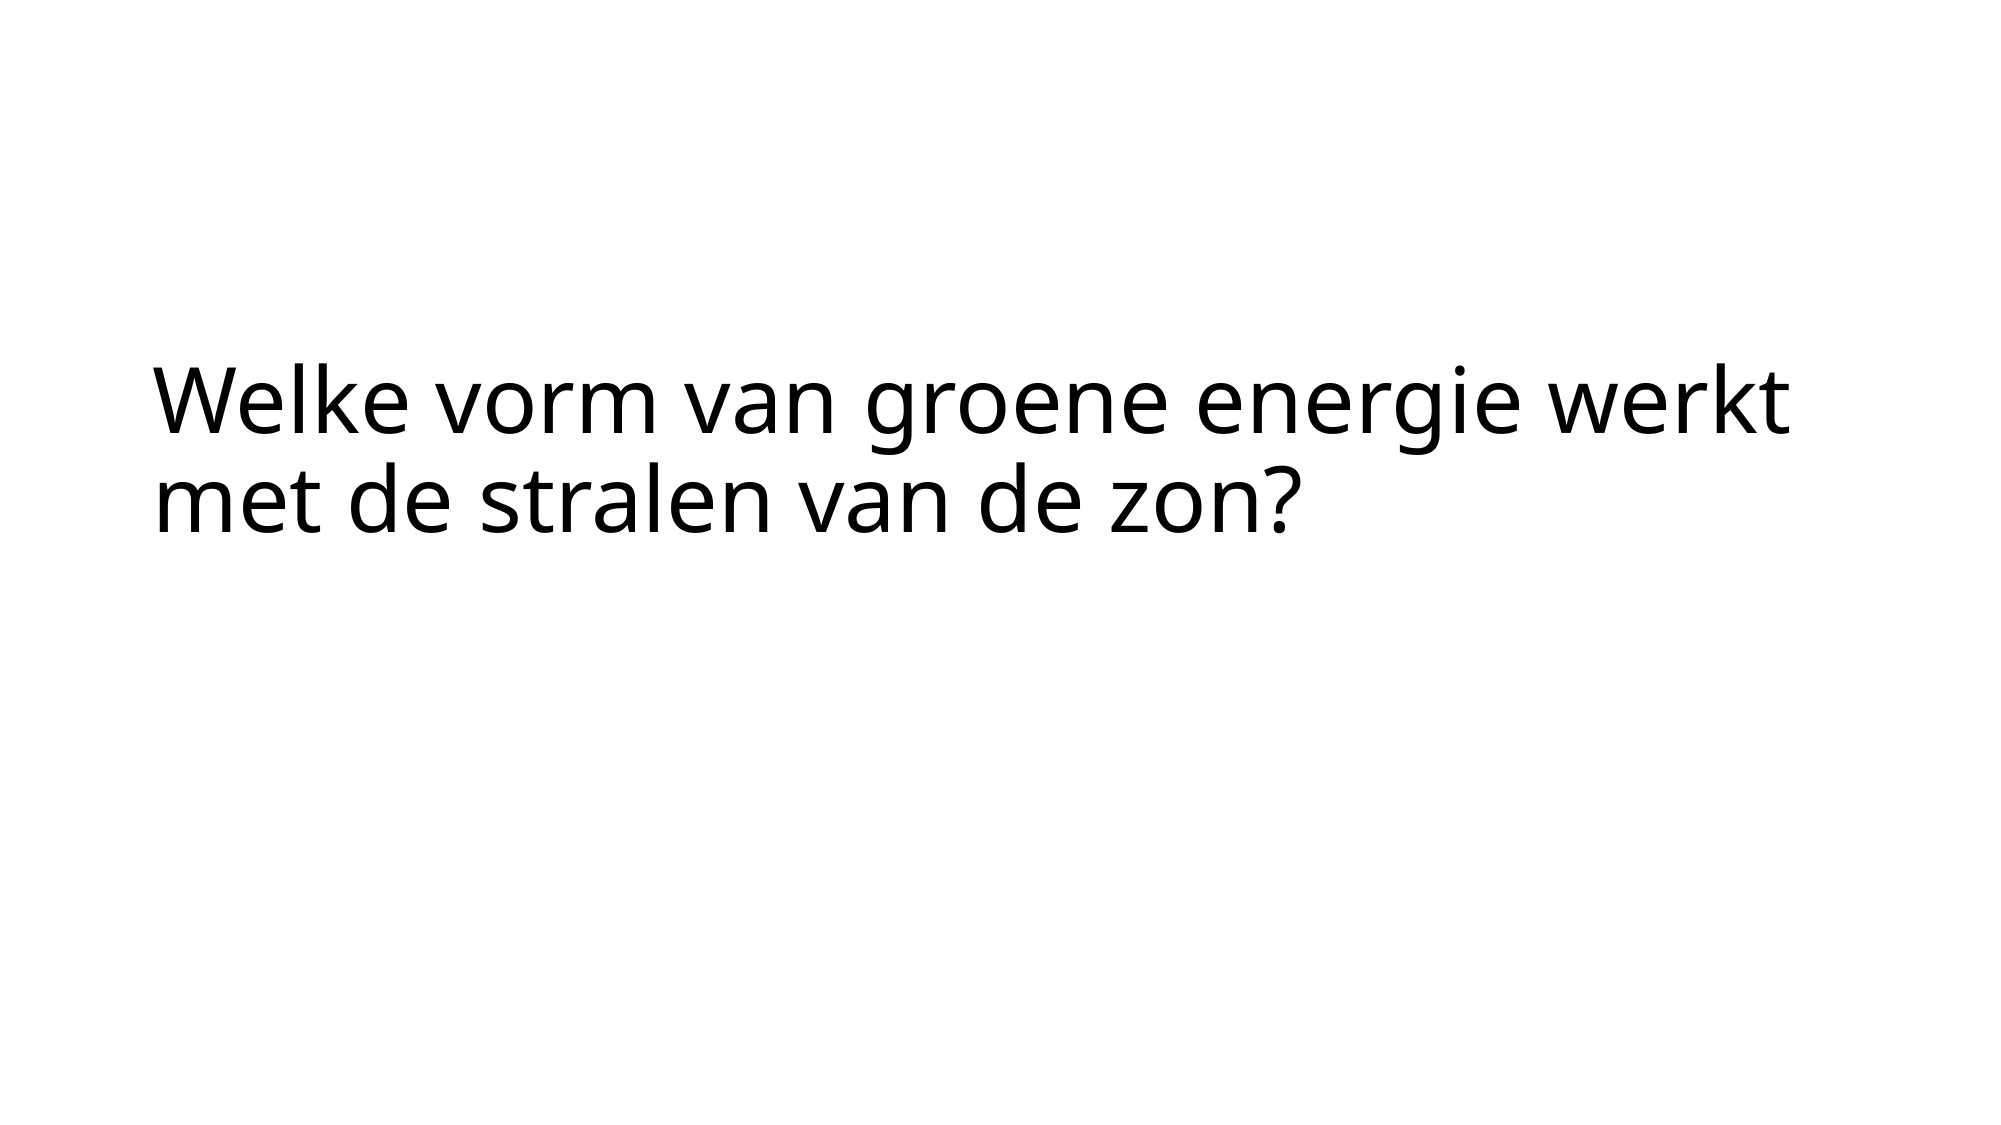

# Welke vorm van groene energie werkt met de stralen van de zon?